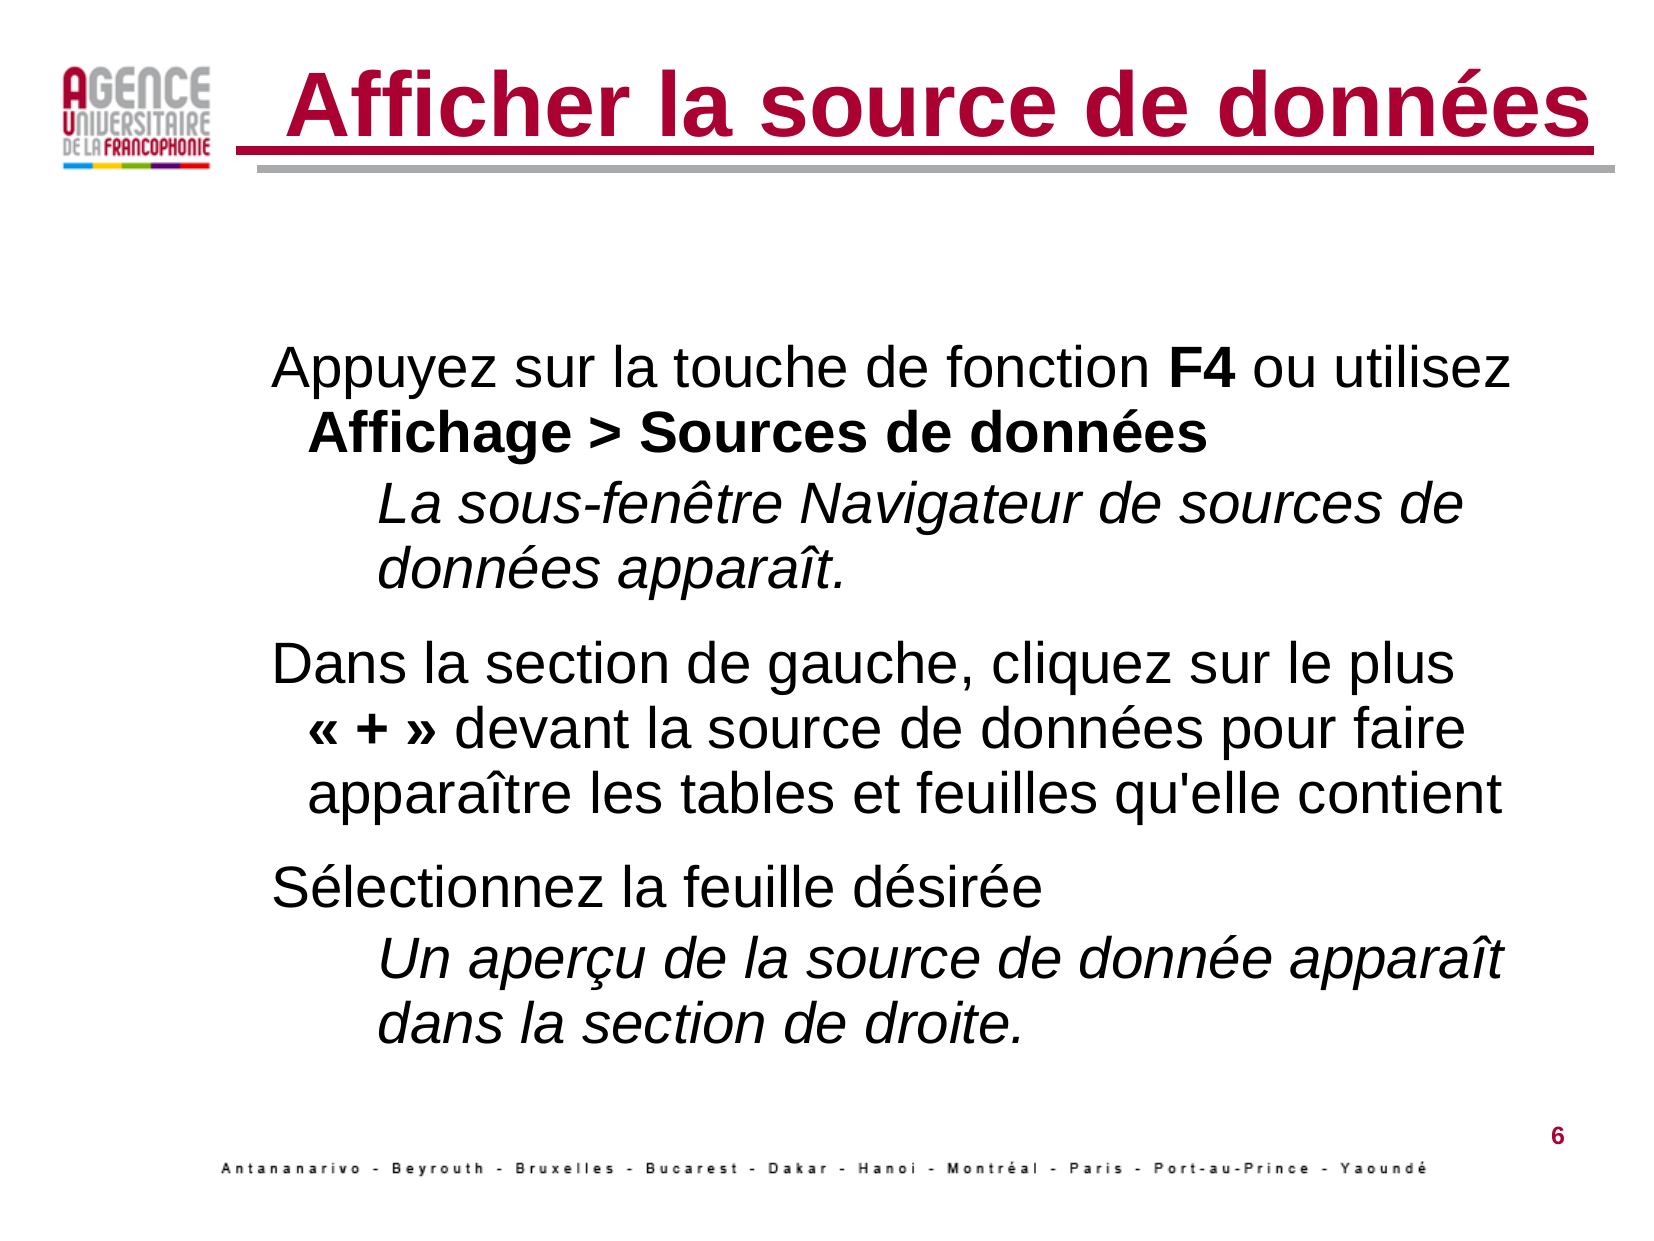

# Afficher la source de données
Appuyez sur la touche de fonction F4 ou utilisez Affichage > Sources de données
La sous-fenêtre Navigateur de sources de données apparaît.
Dans la section de gauche, cliquez sur le plus « + » devant la source de données pour faire apparaître les tables et feuilles qu'elle contient
Sélectionnez la feuille désirée
Un aperçu de la source de donnée apparaît dans la section de droite.
6